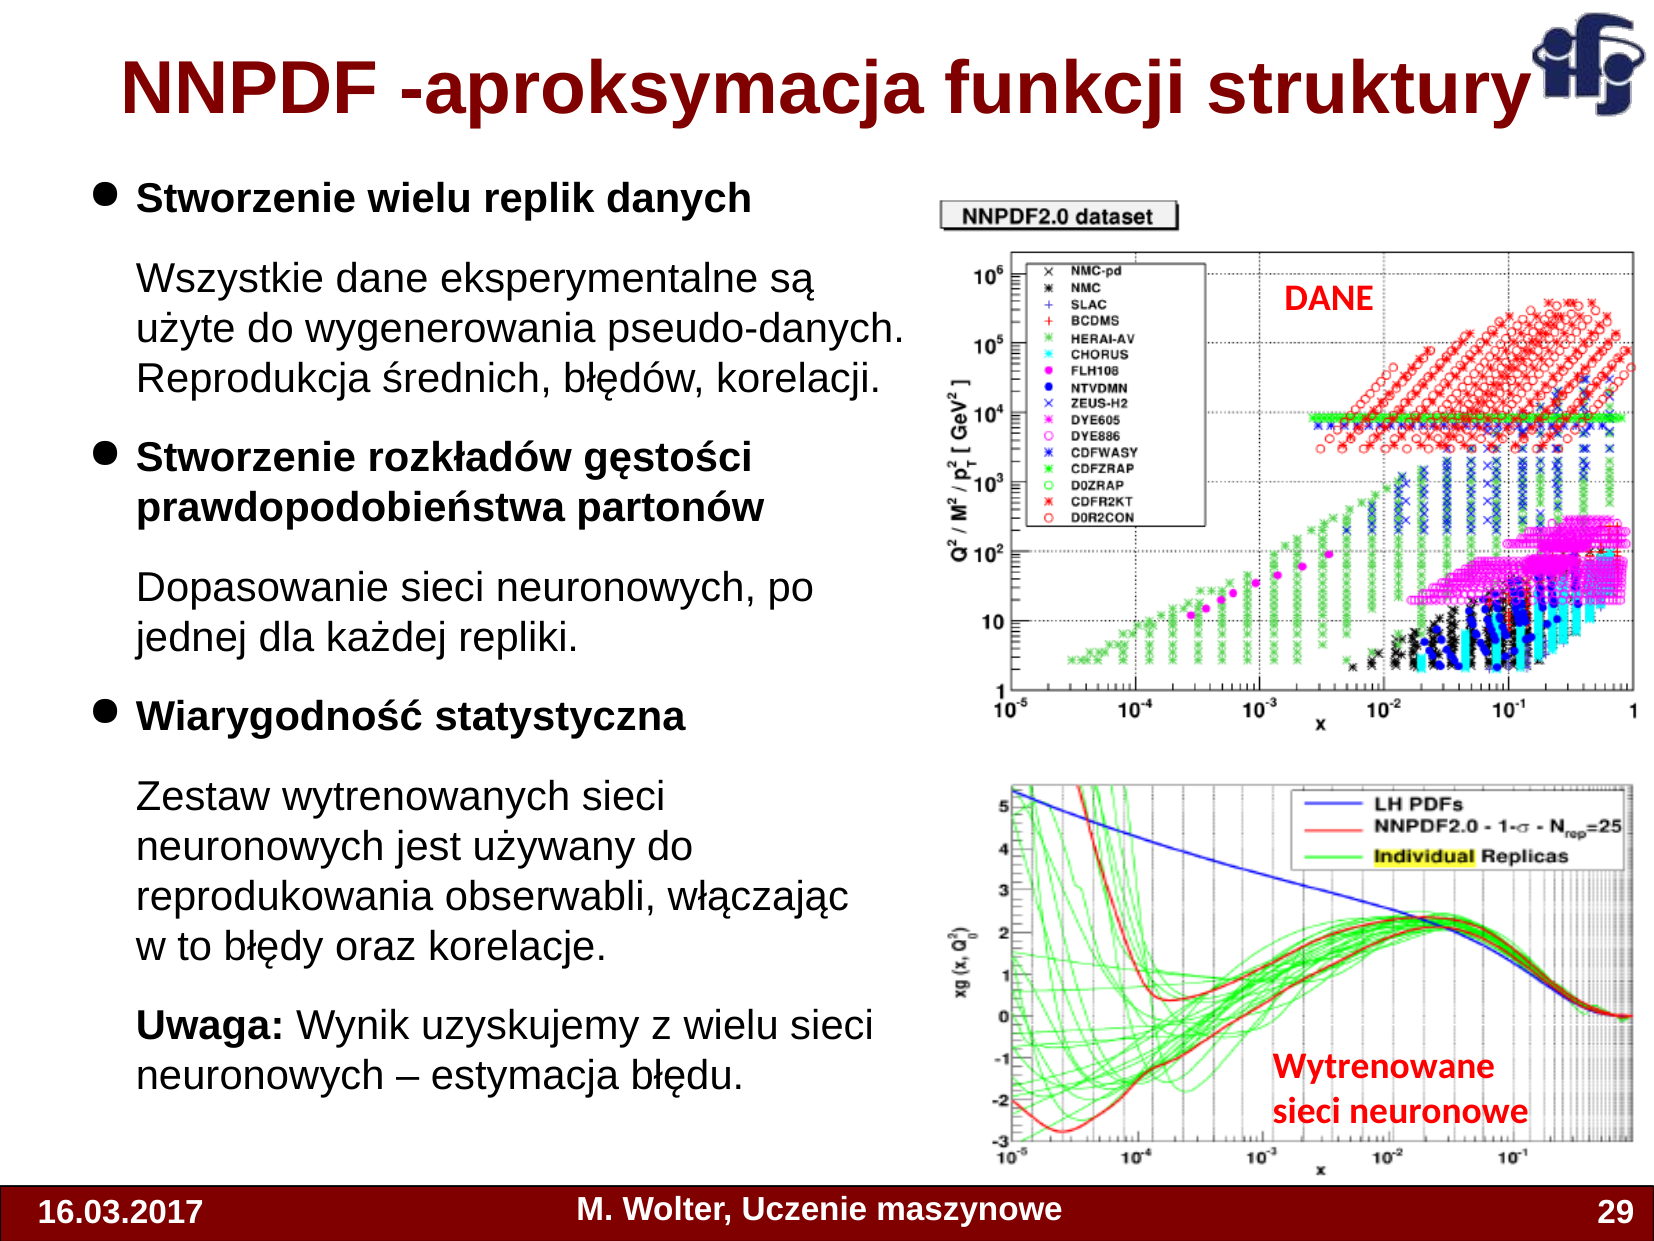

# NNPDF -aproksymacja funkcji struktury
Stworzenie wielu replik danych
Wszystkie dane eksperymentalne są użyte do wygenerowania pseudo-danych. Reprodukcja średnich, błędów, korelacji.
Stworzenie rozkładów gęstości prawdopodobieństwa partonów
Dopasowanie sieci neuronowych, po jednej dla każdej repliki.
Wiarygodność statystyczna
Zestaw wytrenowanych sieci neuronowych jest używany do reprodukowania obserwabli, włączając w to błędy oraz korelacje.
Uwaga: Wynik uzyskujemy z wielu sieci neuronowych – estymacja błędu.
DANE
Wytrenowane
sieci neuronowe
20.12.2007
Marcin Wolter: "Metody analizy wielowymiarowej"